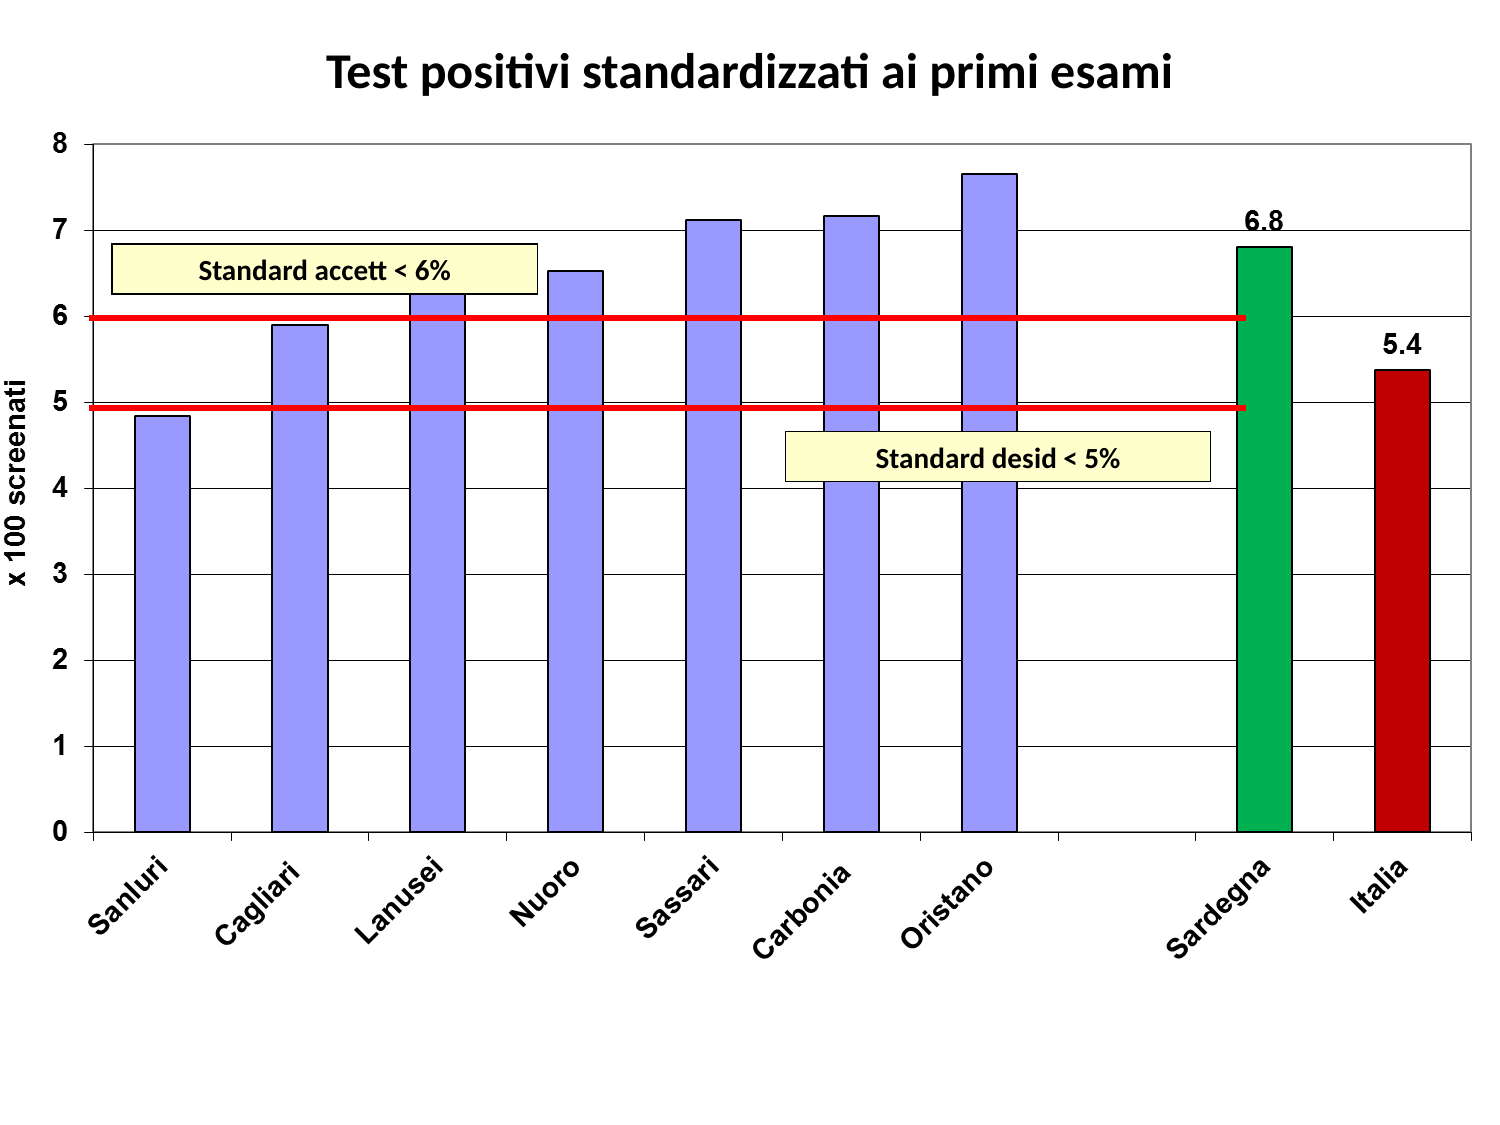

Test positivi standardizzati ai primi esami
Standard accett < 6%
Standard desid < 5%